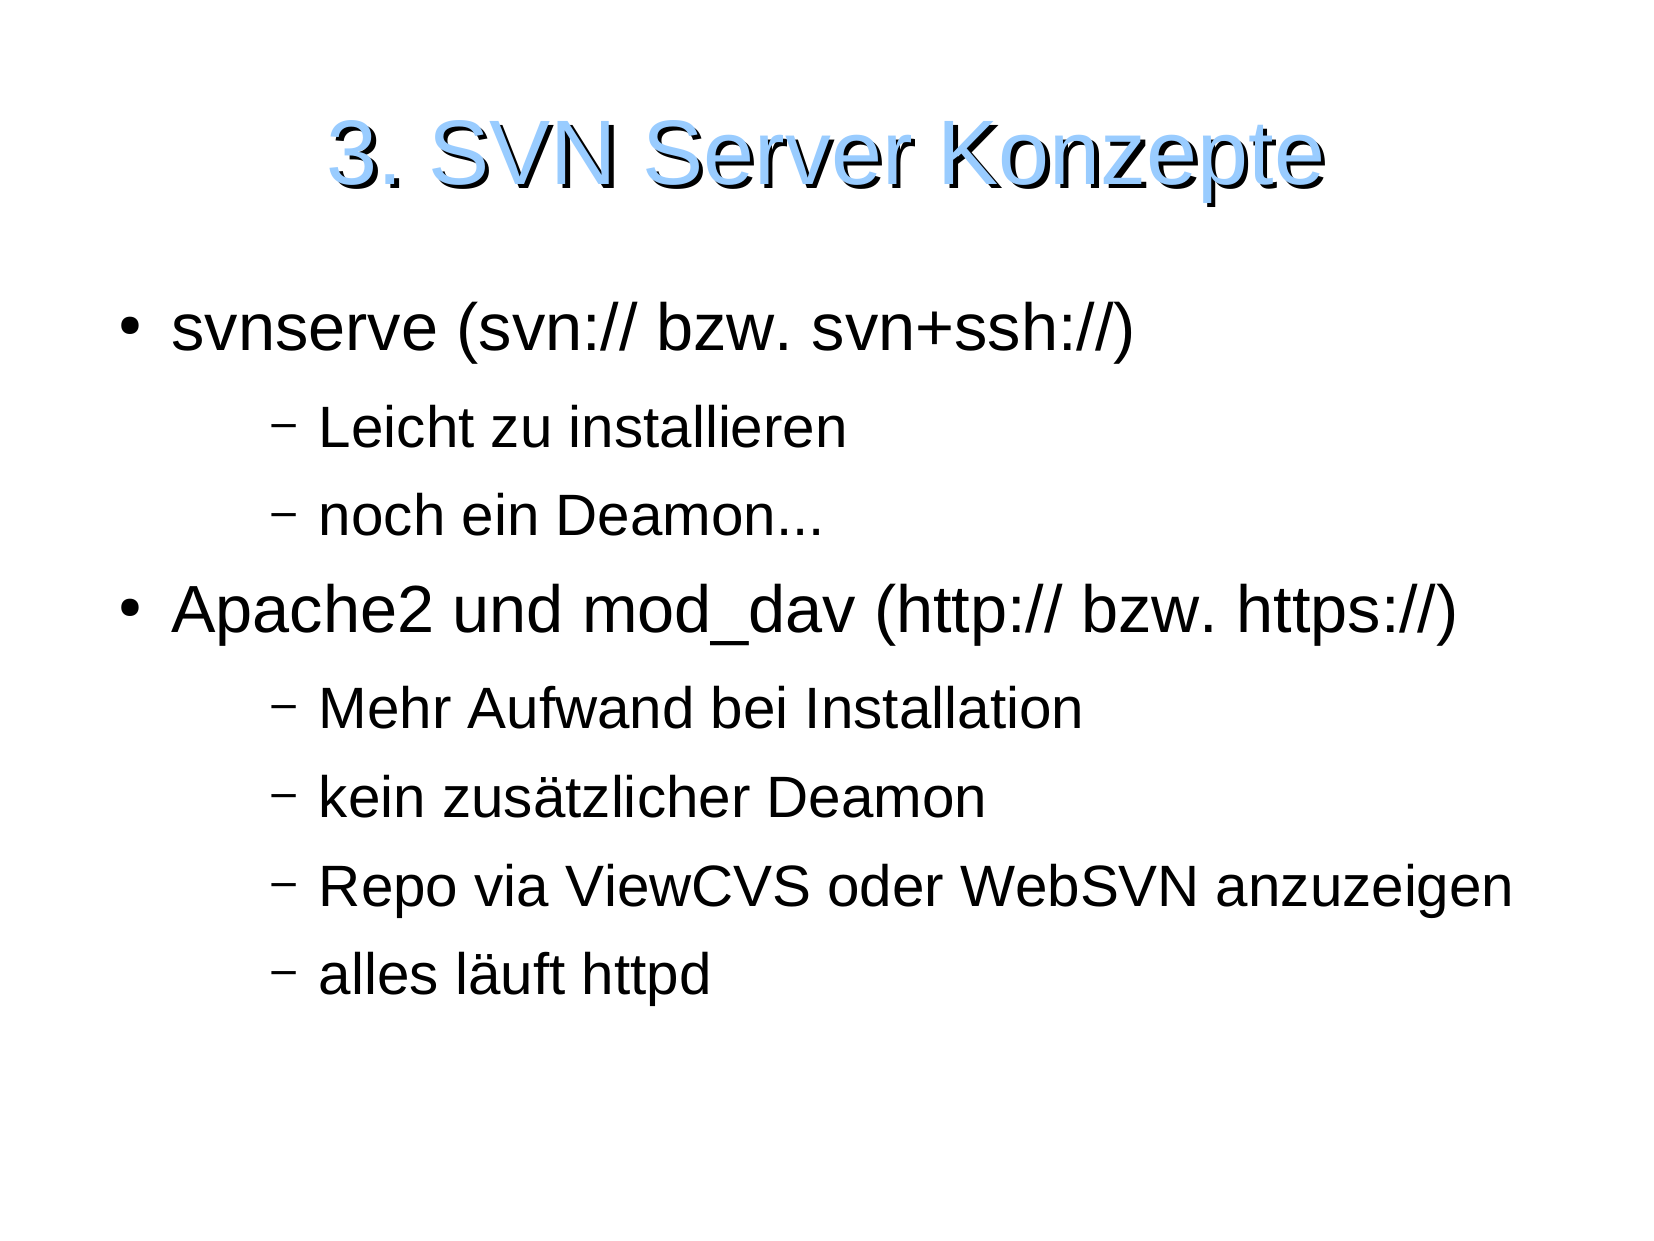

# 3. SVN Server Konzepte
svnserve (svn:// bzw. svn+ssh://)
Leicht zu installieren
noch ein Deamon...
Apache2 und mod_dav (http:// bzw. https://)
Mehr Aufwand bei Installation
kein zusätzlicher Deamon
Repo via ViewCVS oder WebSVN anzuzeigen
alles läuft httpd